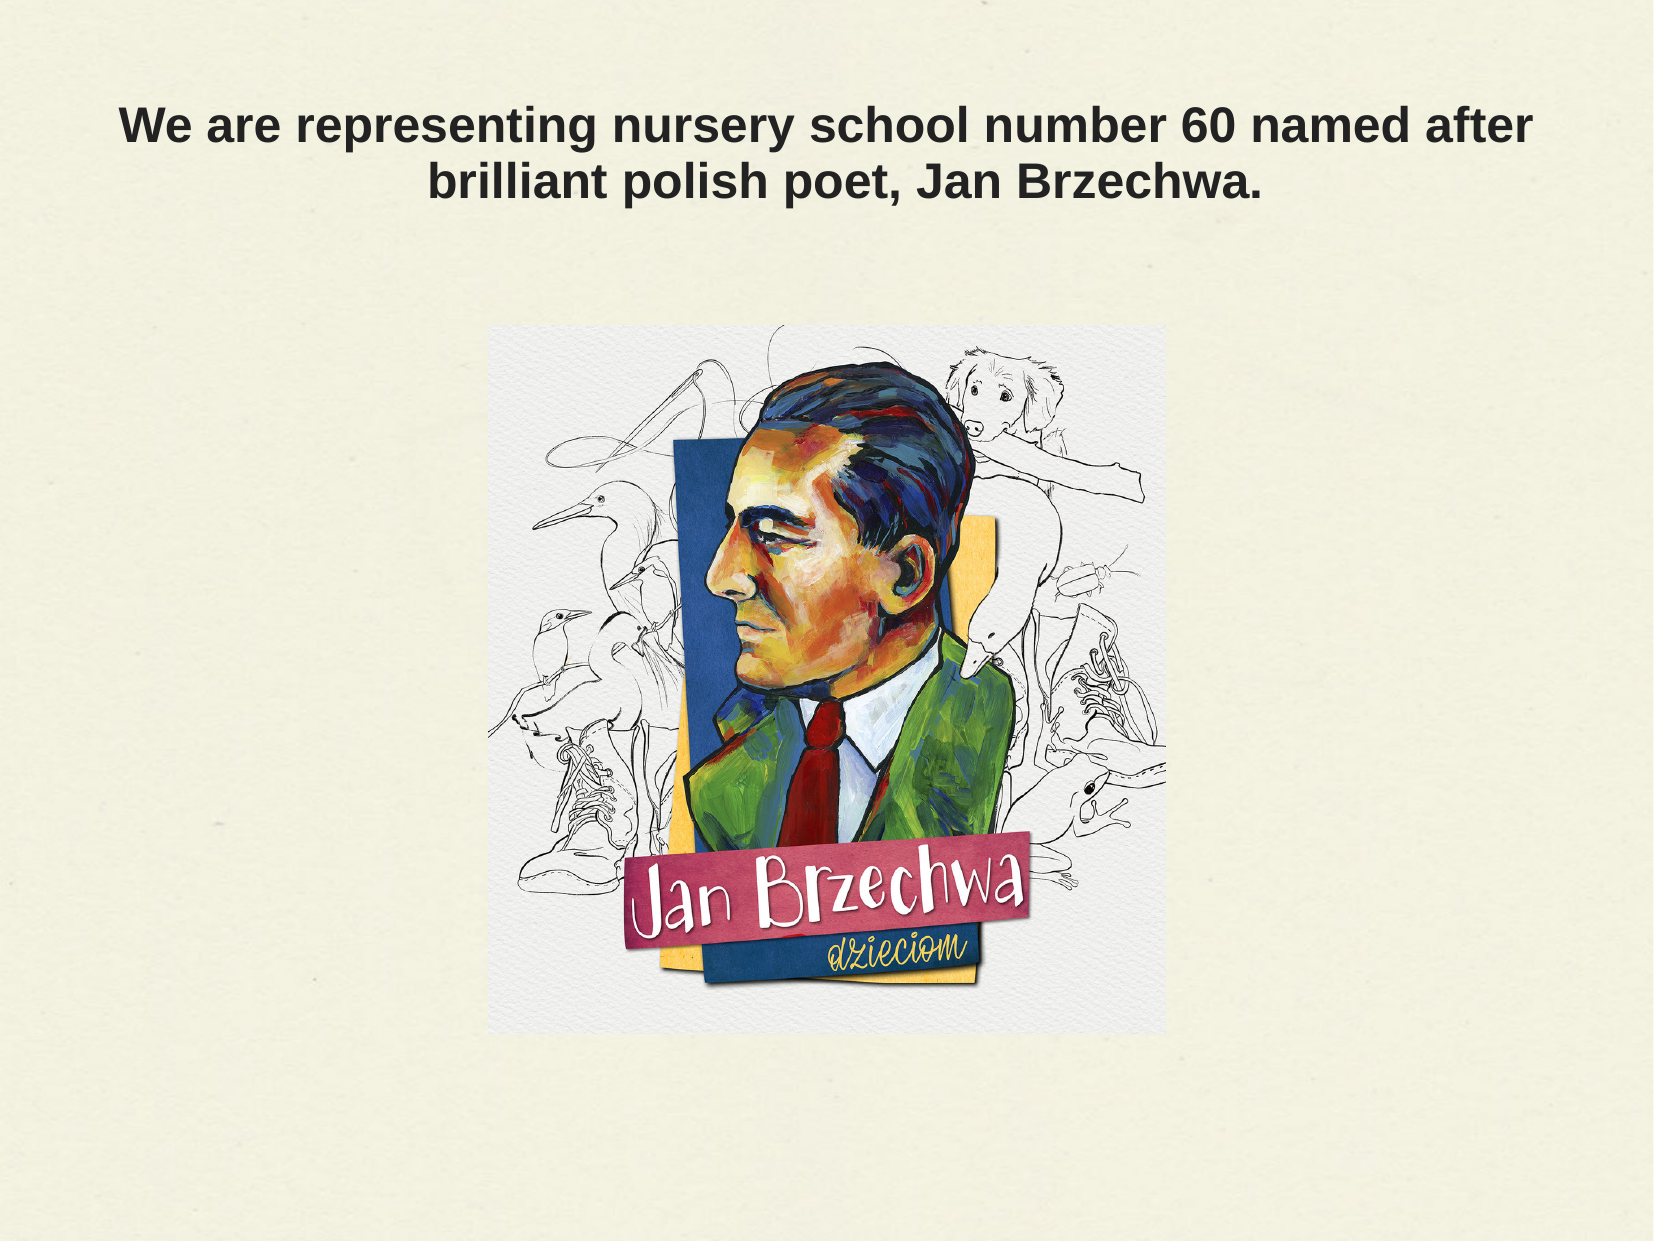

# We are representing nursery school number 60 named after brilliant polish poet, Jan Brzechwa.